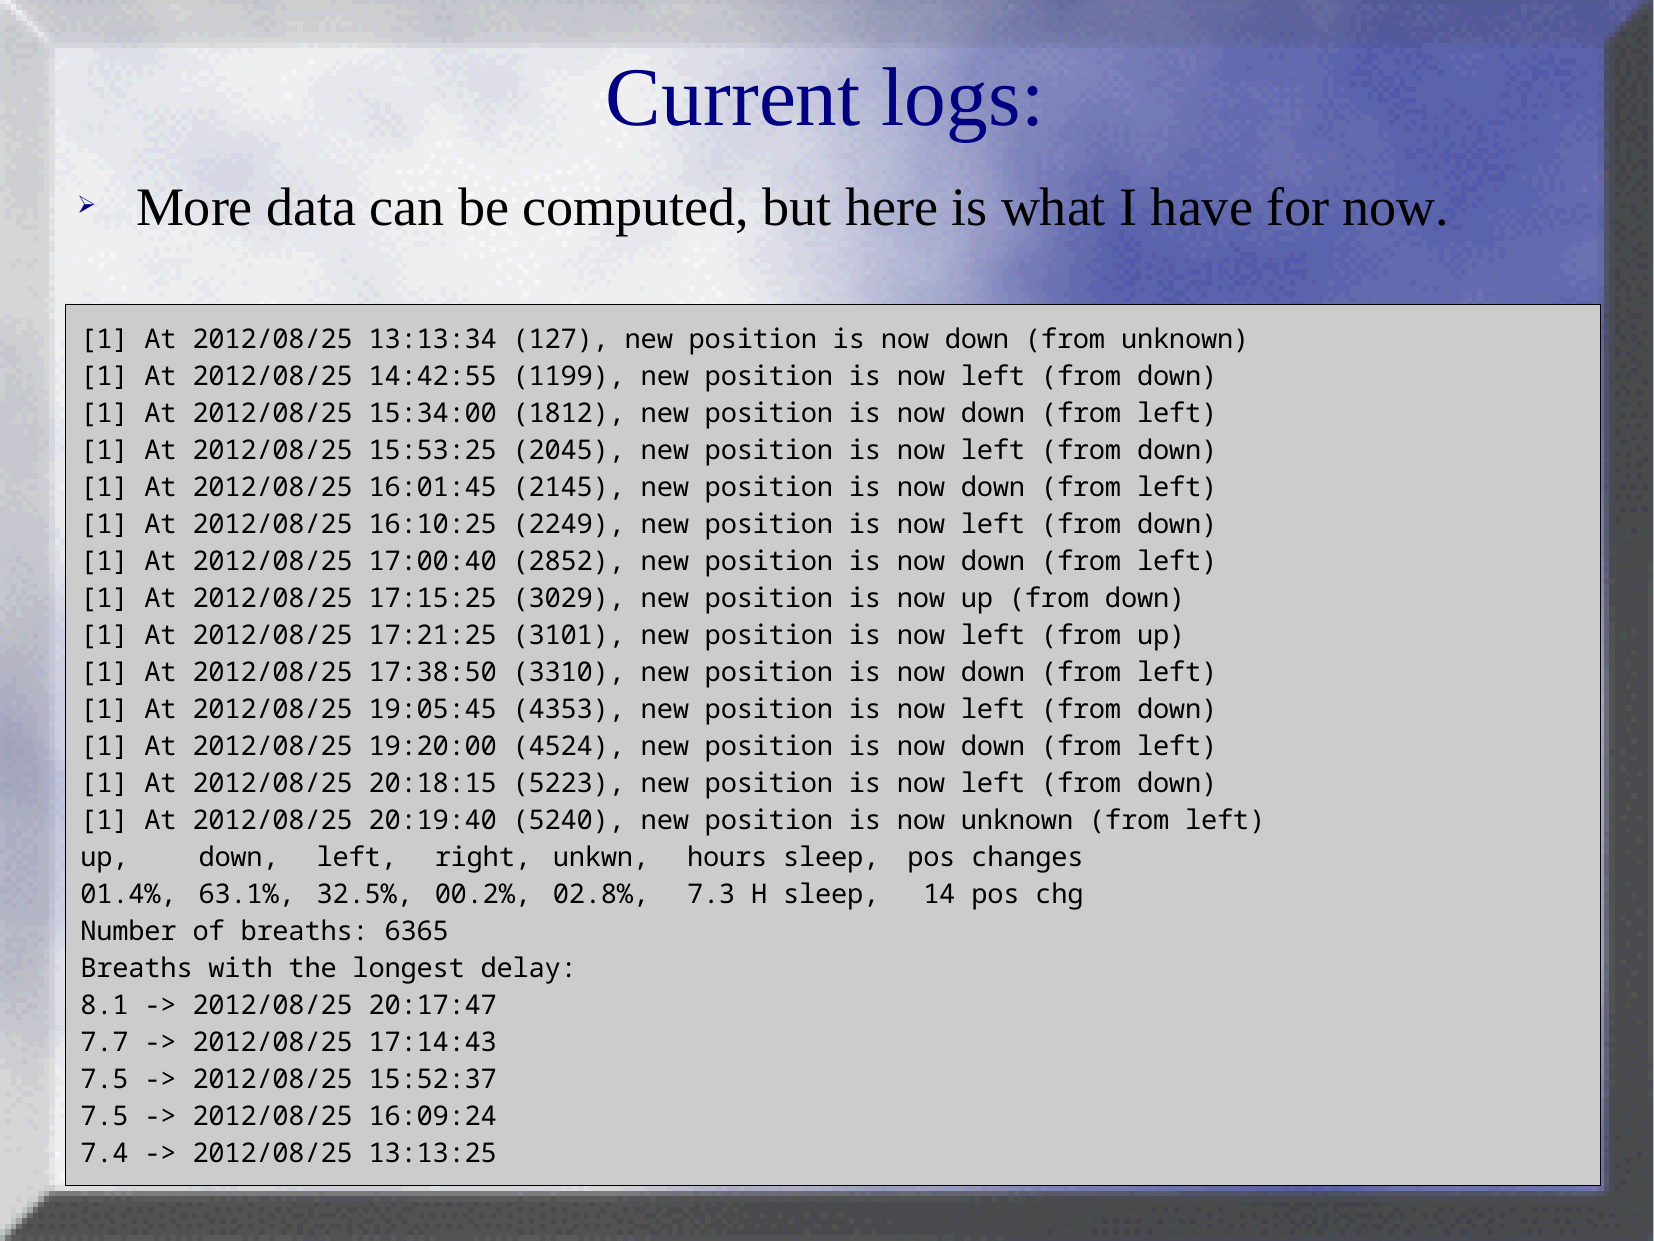

# Current logs:
More data can be computed, but here is what I have for now.
[1] At 2012/08/25 13:13:34 (127), new position is now down (from unknown)
[1] At 2012/08/25 14:42:55 (1199), new position is now left (from down)
[1] At 2012/08/25 15:34:00 (1812), new position is now down (from left)
[1] At 2012/08/25 15:53:25 (2045), new position is now left (from down)
[1] At 2012/08/25 16:01:45 (2145), new position is now down (from left)
[1] At 2012/08/25 16:10:25 (2249), new position is now left (from down)
[1] At 2012/08/25 17:00:40 (2852), new position is now down (from left)
[1] At 2012/08/25 17:15:25 (3029), new position is now up (from down)
[1] At 2012/08/25 17:21:25 (3101), new position is now left (from up)
[1] At 2012/08/25 17:38:50 (3310), new position is now down (from left)
[1] At 2012/08/25 19:05:45 (4353), new position is now left (from down)
[1] At 2012/08/25 19:20:00 (4524), new position is now down (from left)
[1] At 2012/08/25 20:18:15 (5223), new position is now left (from down)
[1] At 2012/08/25 20:19:40 (5240), new position is now unknown (from left)
up,	down,	left,	right,	unkwn,	 hours sleep,	pos changes
01.4%,	63.1%,	32.5%,	00.2%,	02.8%,	 7.3 H sleep,	 14 pos chg
Number of breaths: 6365
Breaths with the longest delay:
8.1 -> 2012/08/25 20:17:47
7.7 -> 2012/08/25 17:14:43
7.5 -> 2012/08/25 15:52:37
7.5 -> 2012/08/25 16:09:24
7.4 -> 2012/08/25 13:13:25